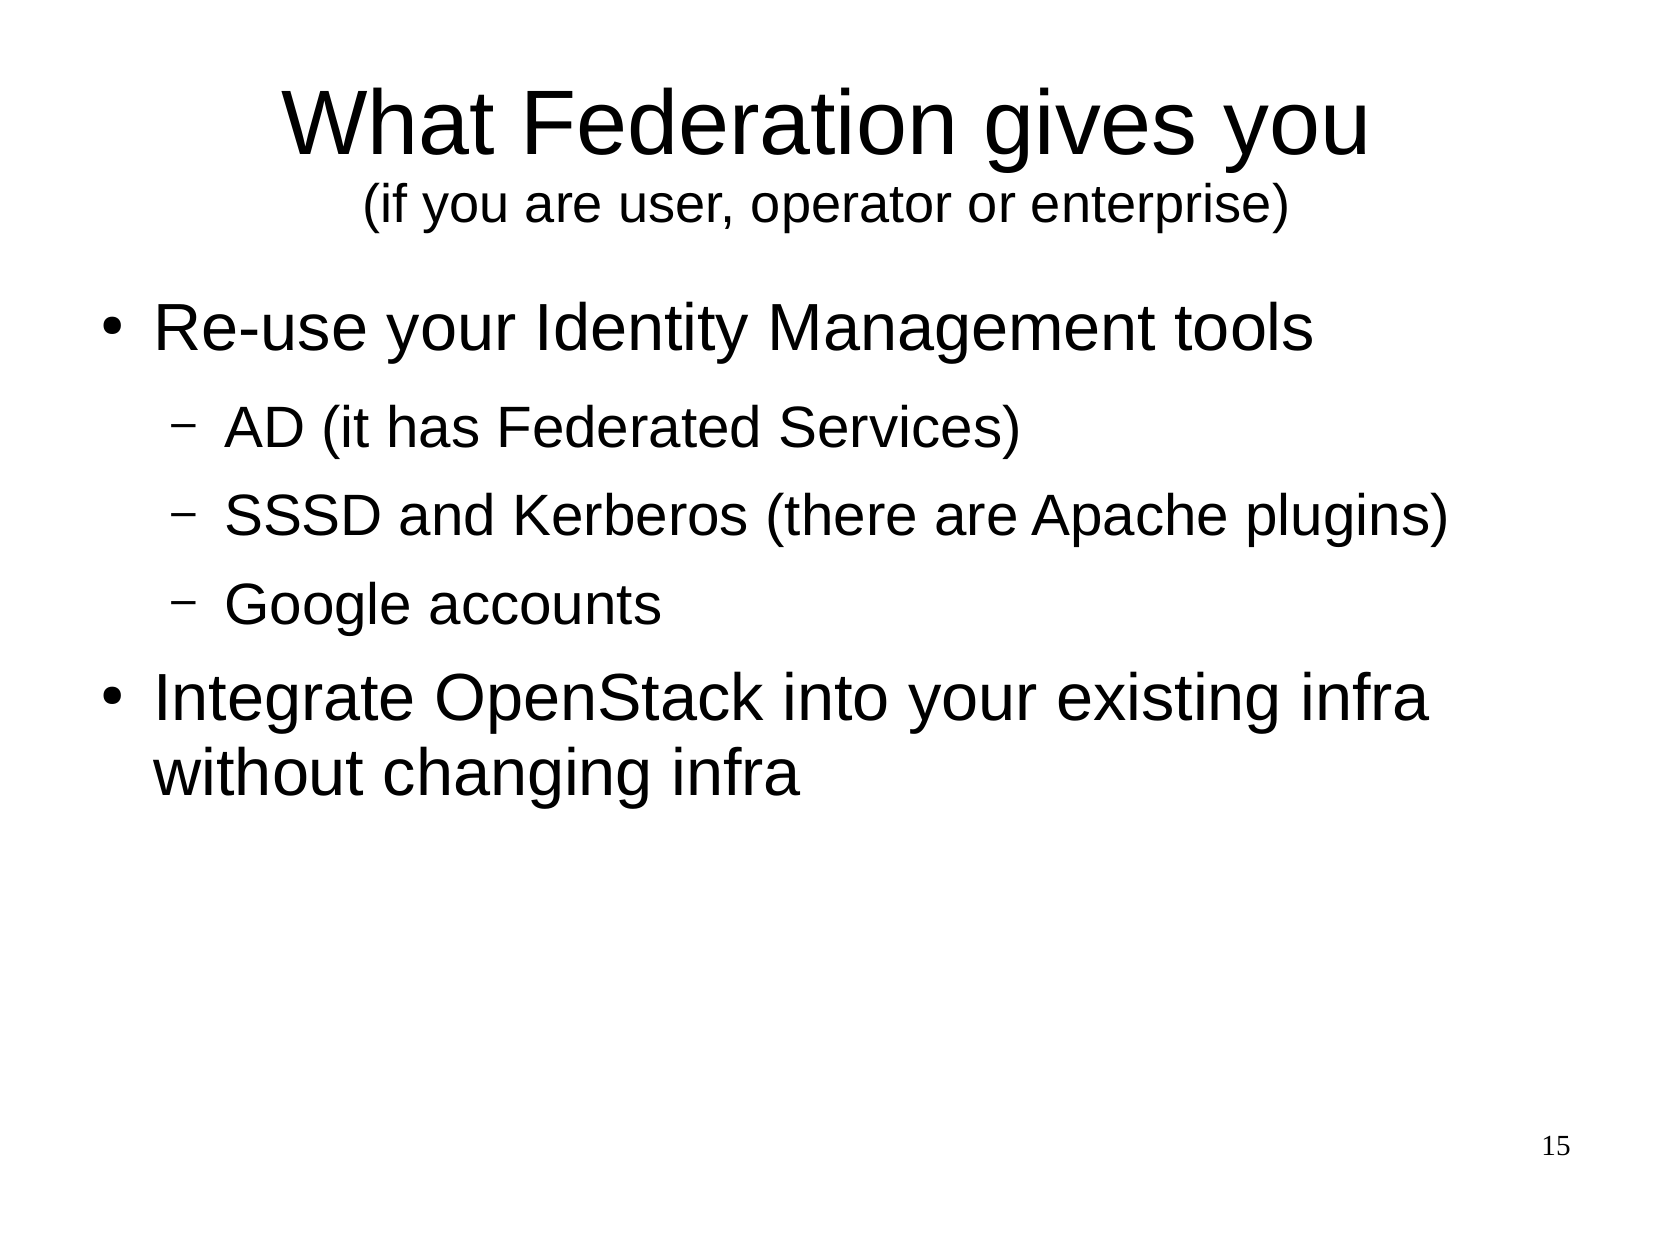

# What Federation gives you (if you are user, operator or enterprise)
Re-use your Identity Management tools
AD (it has Federated Services)
SSSD and Kerberos (there are Apache plugins)
Google accounts
Integrate OpenStack into your existing infra without changing infra
15